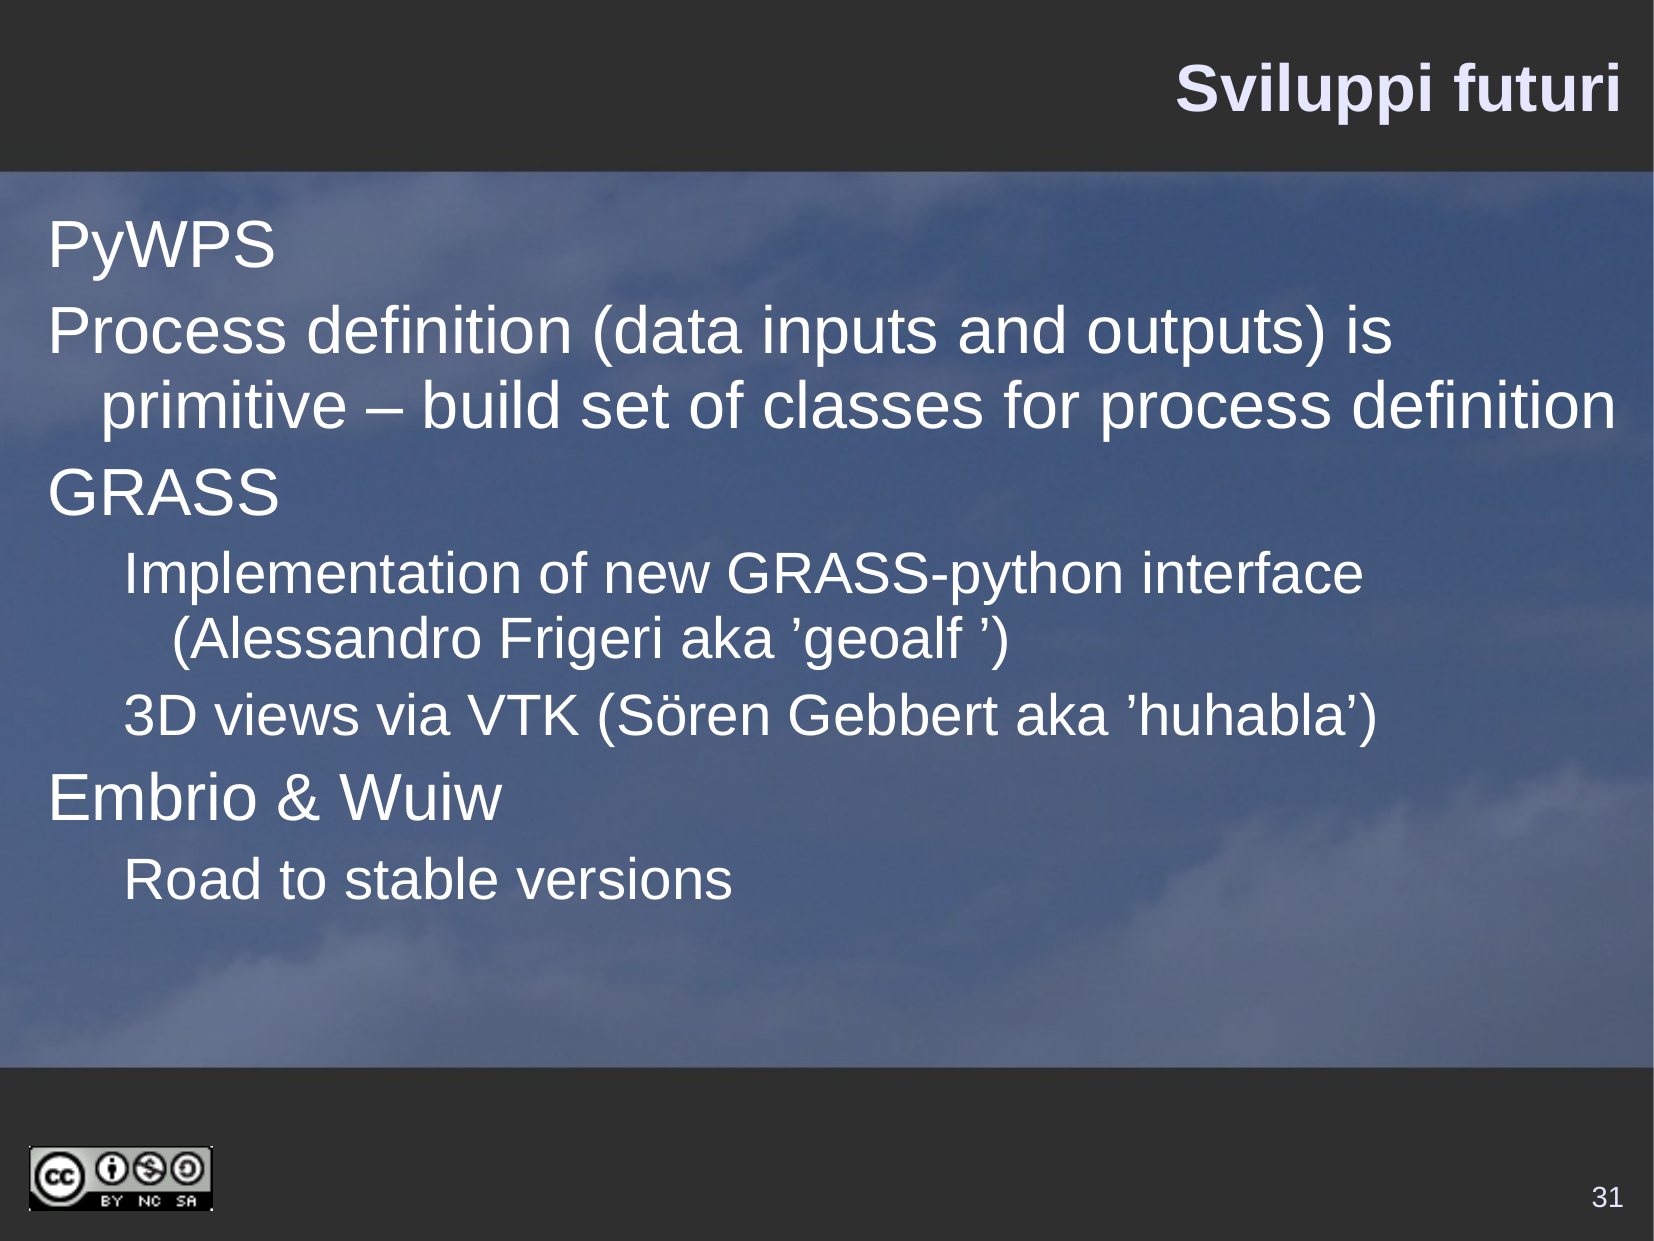

# Sviluppi futuri
PyWPS
Process definition (data inputs and outputs) is primitive – build set of classes for process definition
GRASS
Implementation of new GRASS-python interface (Alessandro Frigeri aka ’geoalf ’)
3D views via VTK (Sören Gebbert aka ’huhabla’)
Embrio & Wuiw
Road to stable versions
2006-06-01
31